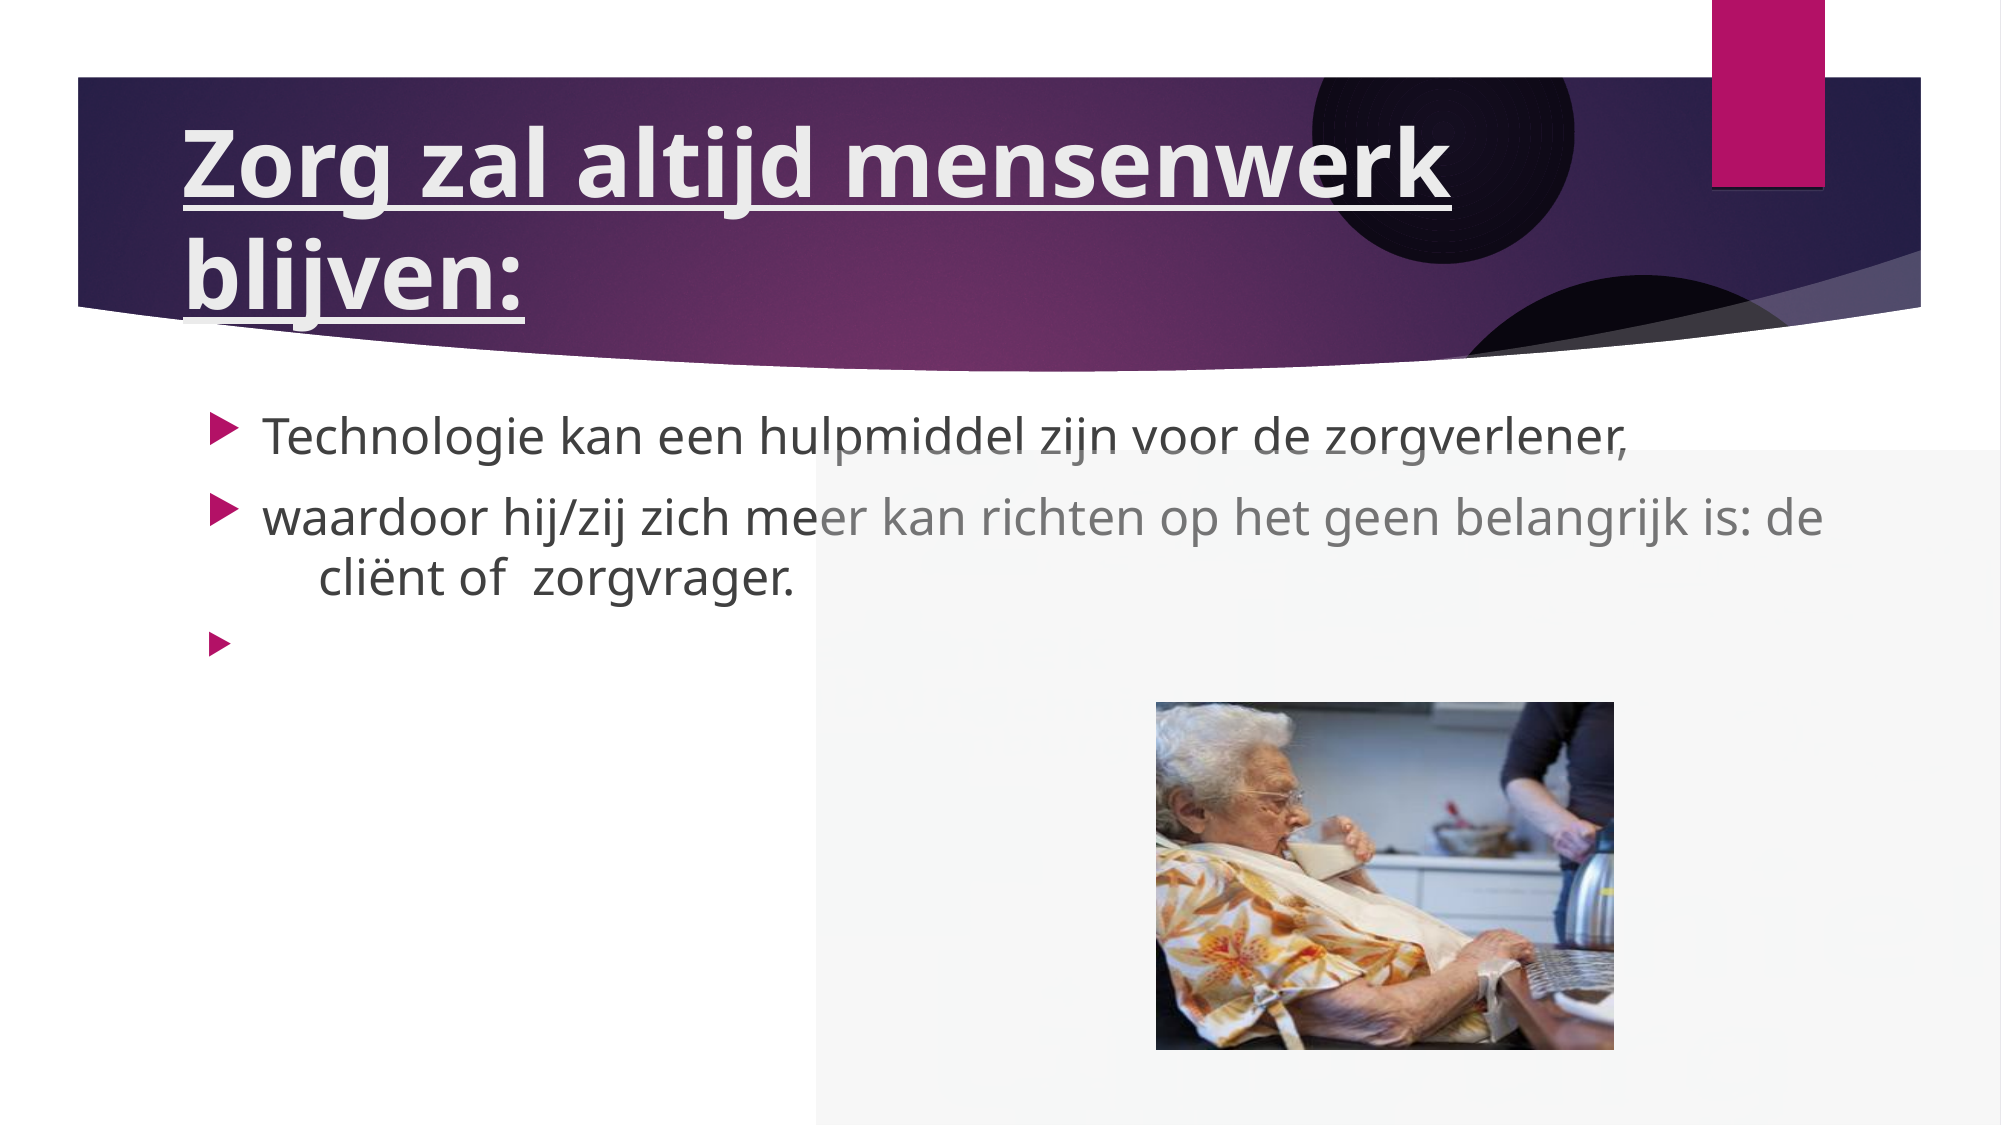

# Zorg zal altijd mensenwerk blijven:
Technologie kan een hulpmiddel zijn voor de zorgverlener,
waardoor hij/zij zich meer kan richten op het geen belangrijk is: de cliënt of zorgvrager.